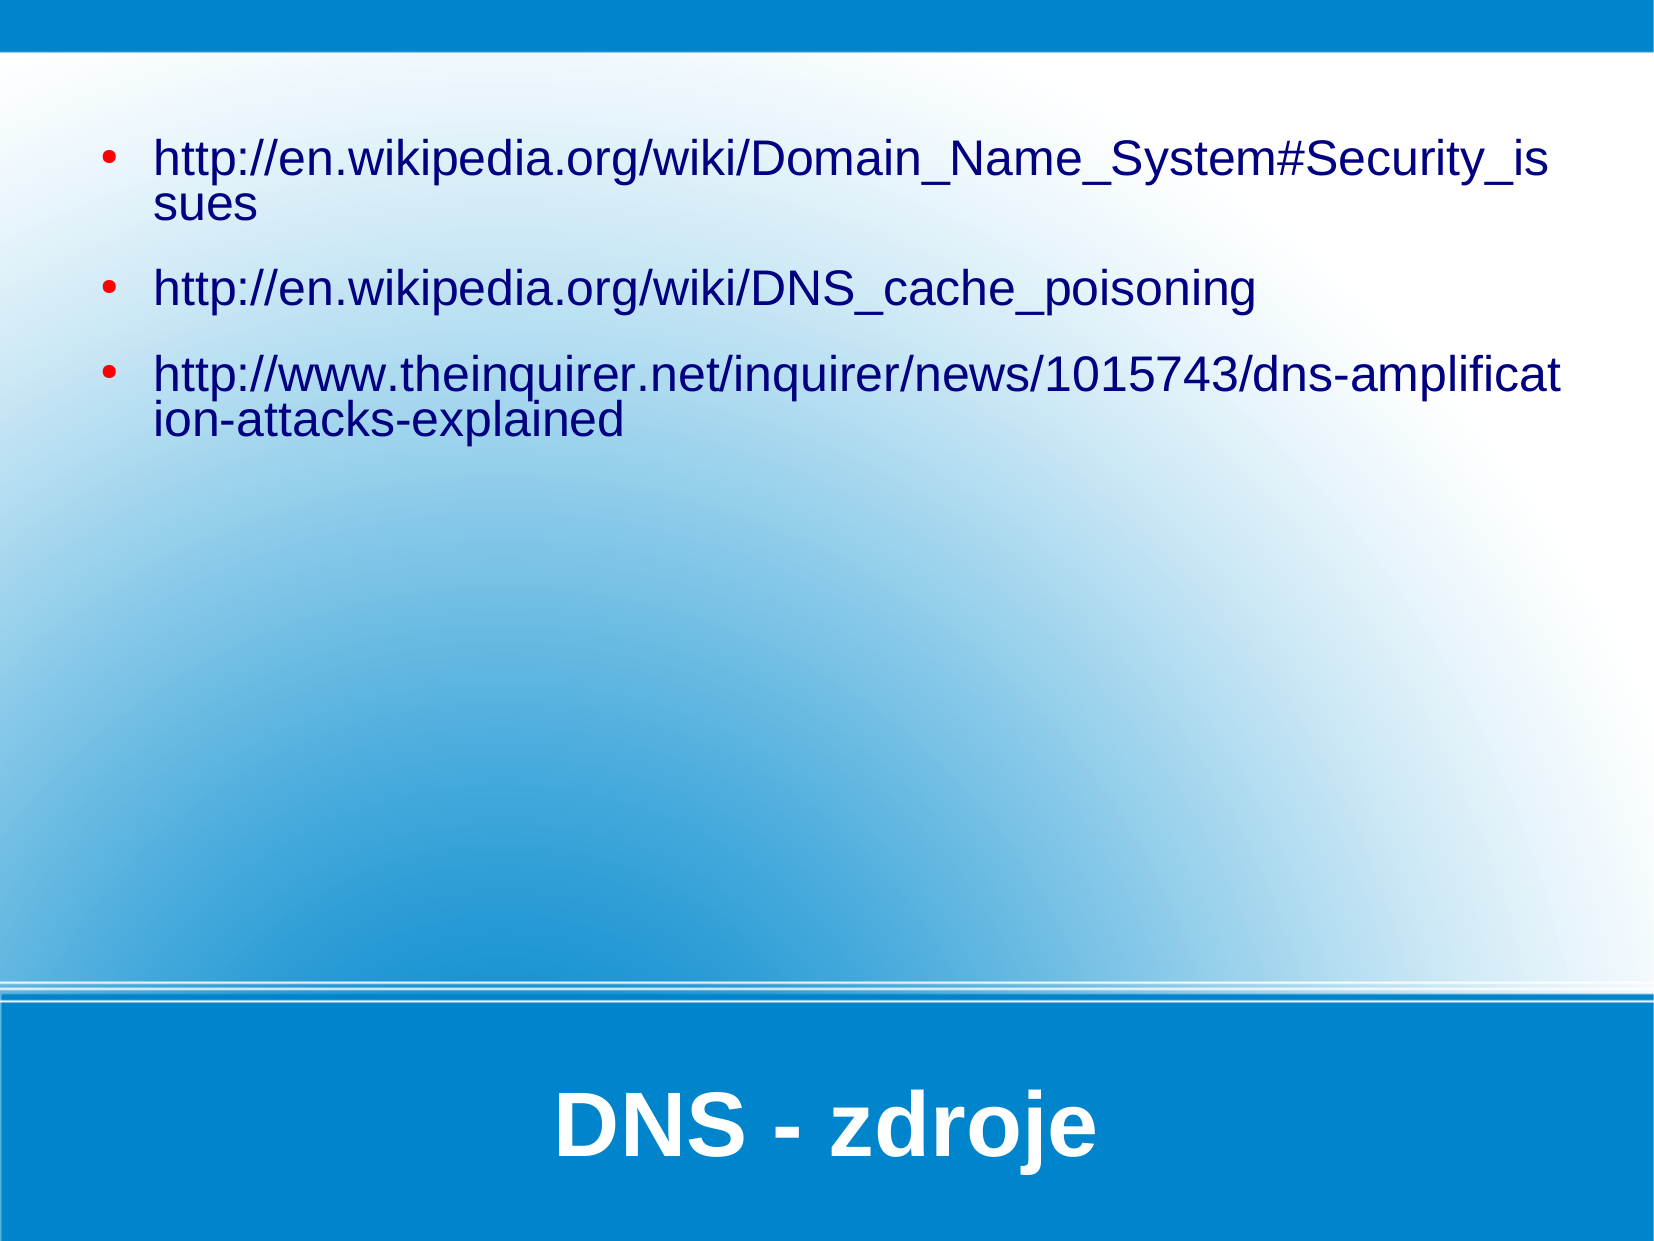

http://en.wikipedia.org/wiki/Domain_Name_System#Security_issues
http://en.wikipedia.org/wiki/DNS_cache_poisoning
http://www.theinquirer.net/inquirer/news/1015743/dns-amplification-attacks-explained
# DNS - zdroje